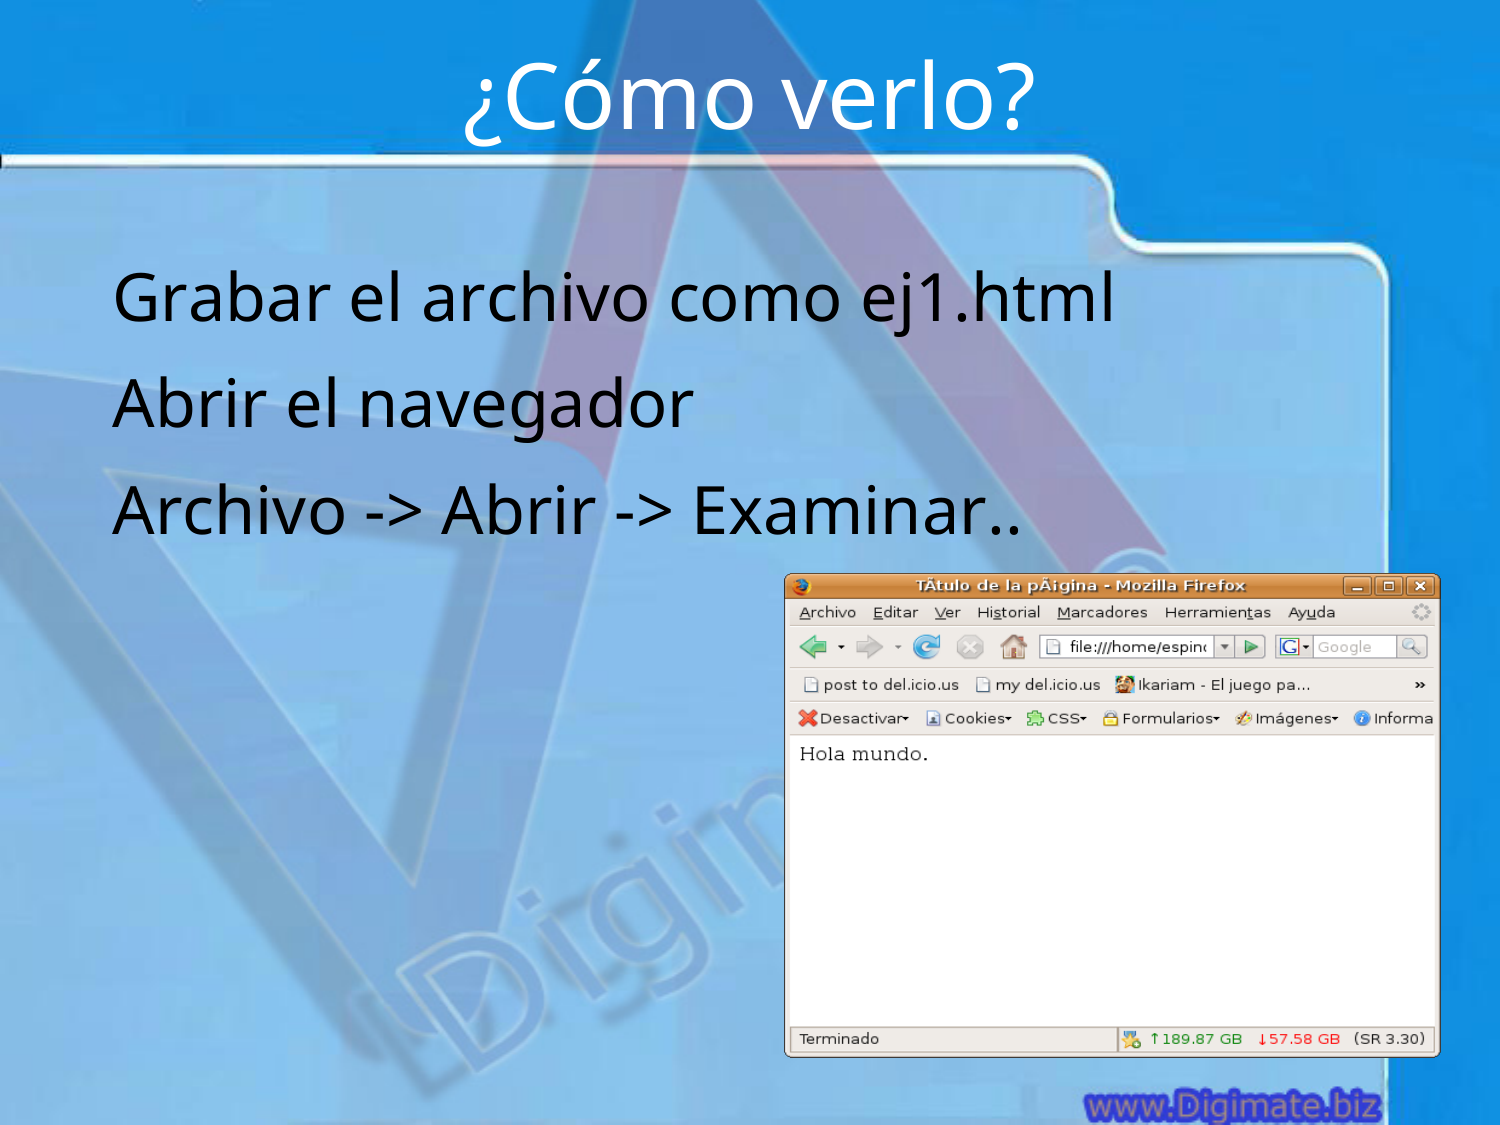

# ¿Cómo verlo?
Grabar el archivo como ej1.html
Abrir el navegador
Archivo -> Abrir -> Examinar..